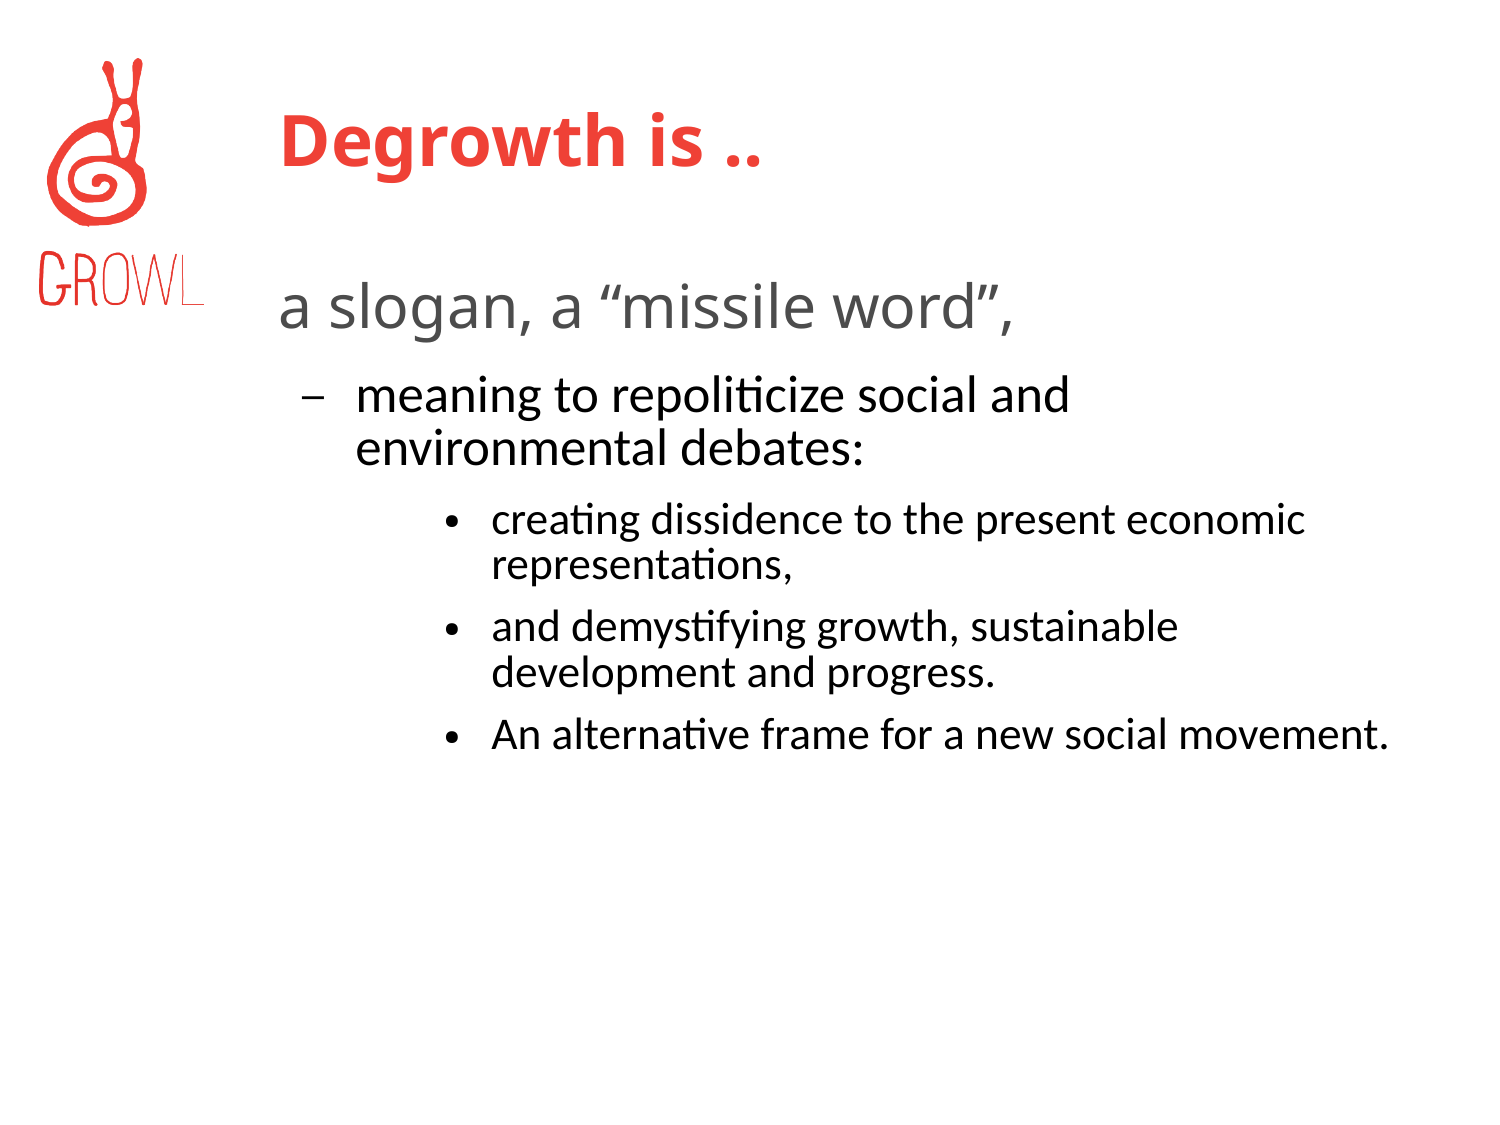

# Degrowth is ..
a slogan, a “missile word”,
meaning to repoliticize social and environmental debates:
creating dissidence to the present economic representations,
and demystifying growth, sustainable development and progress.
An alternative frame for a new social movement.